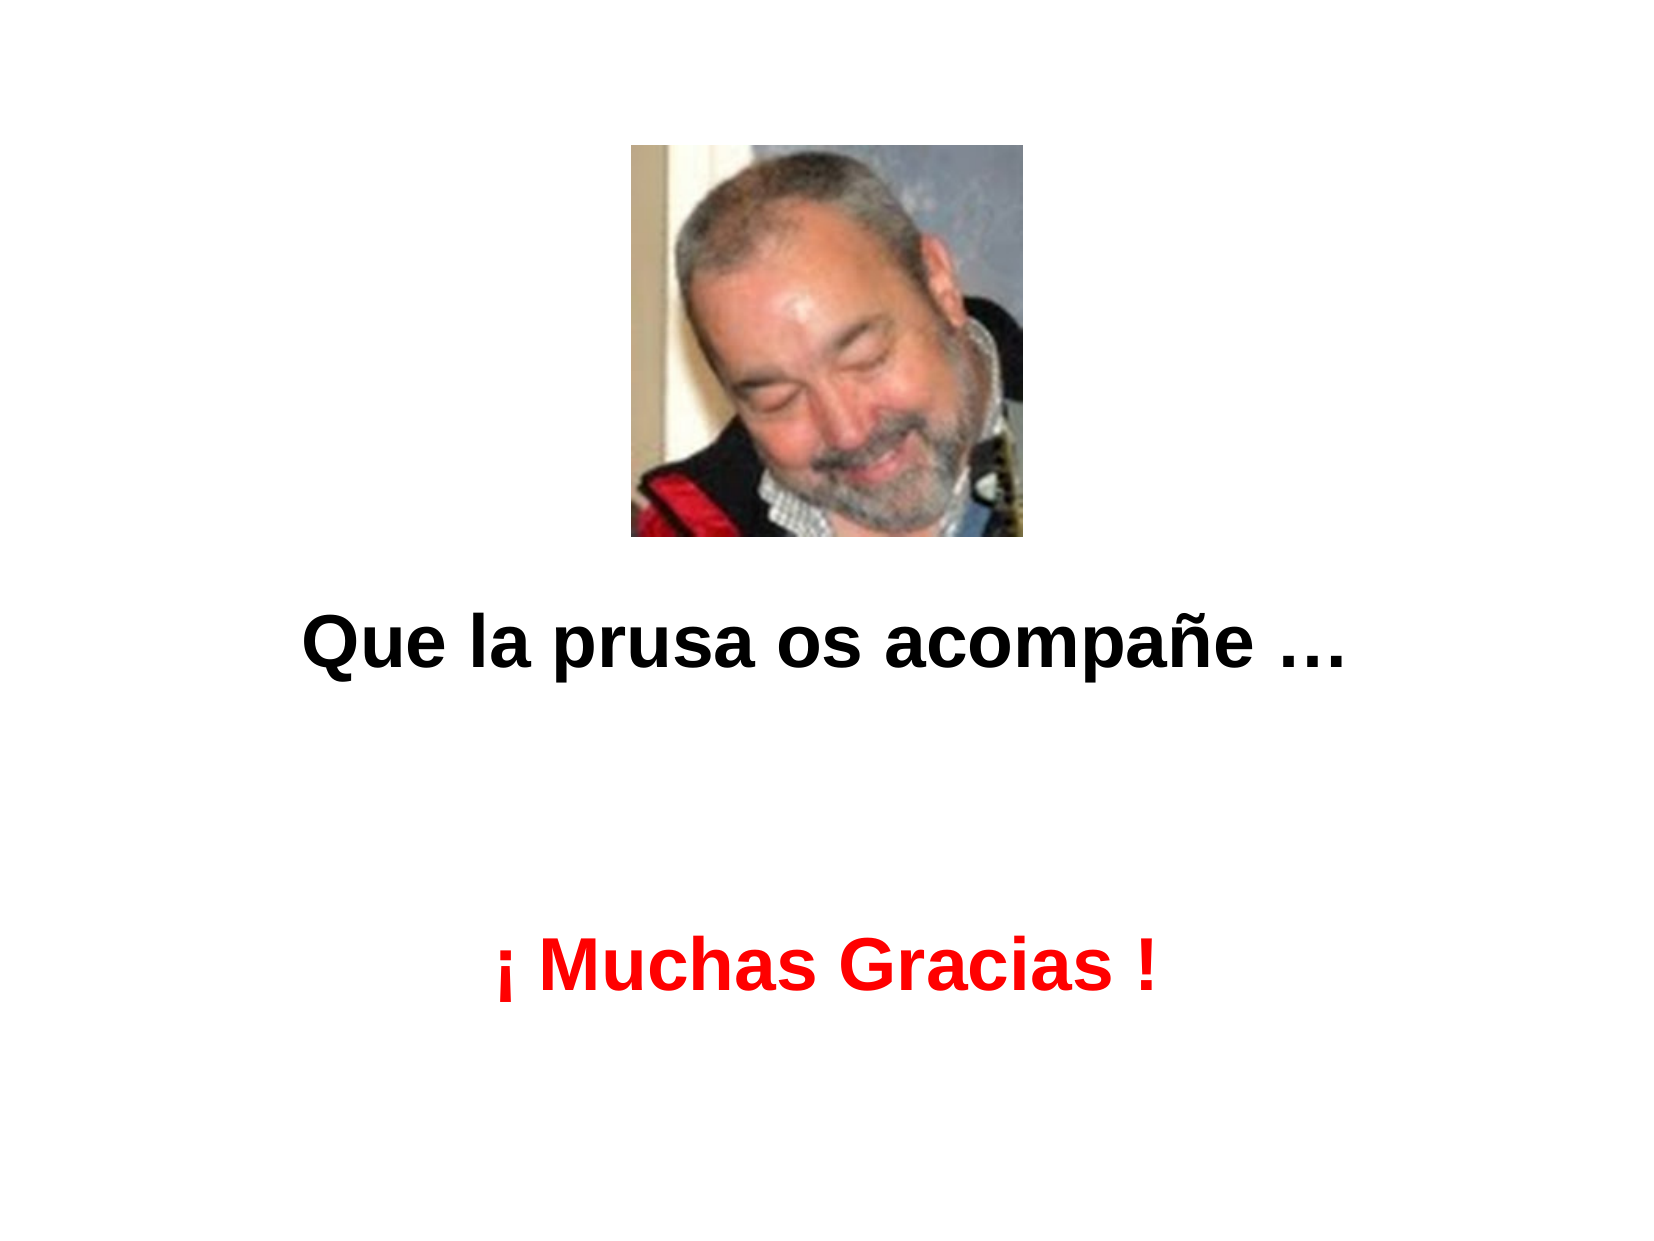

Que la prusa os acompañe …
¡ Muchas Gracias !